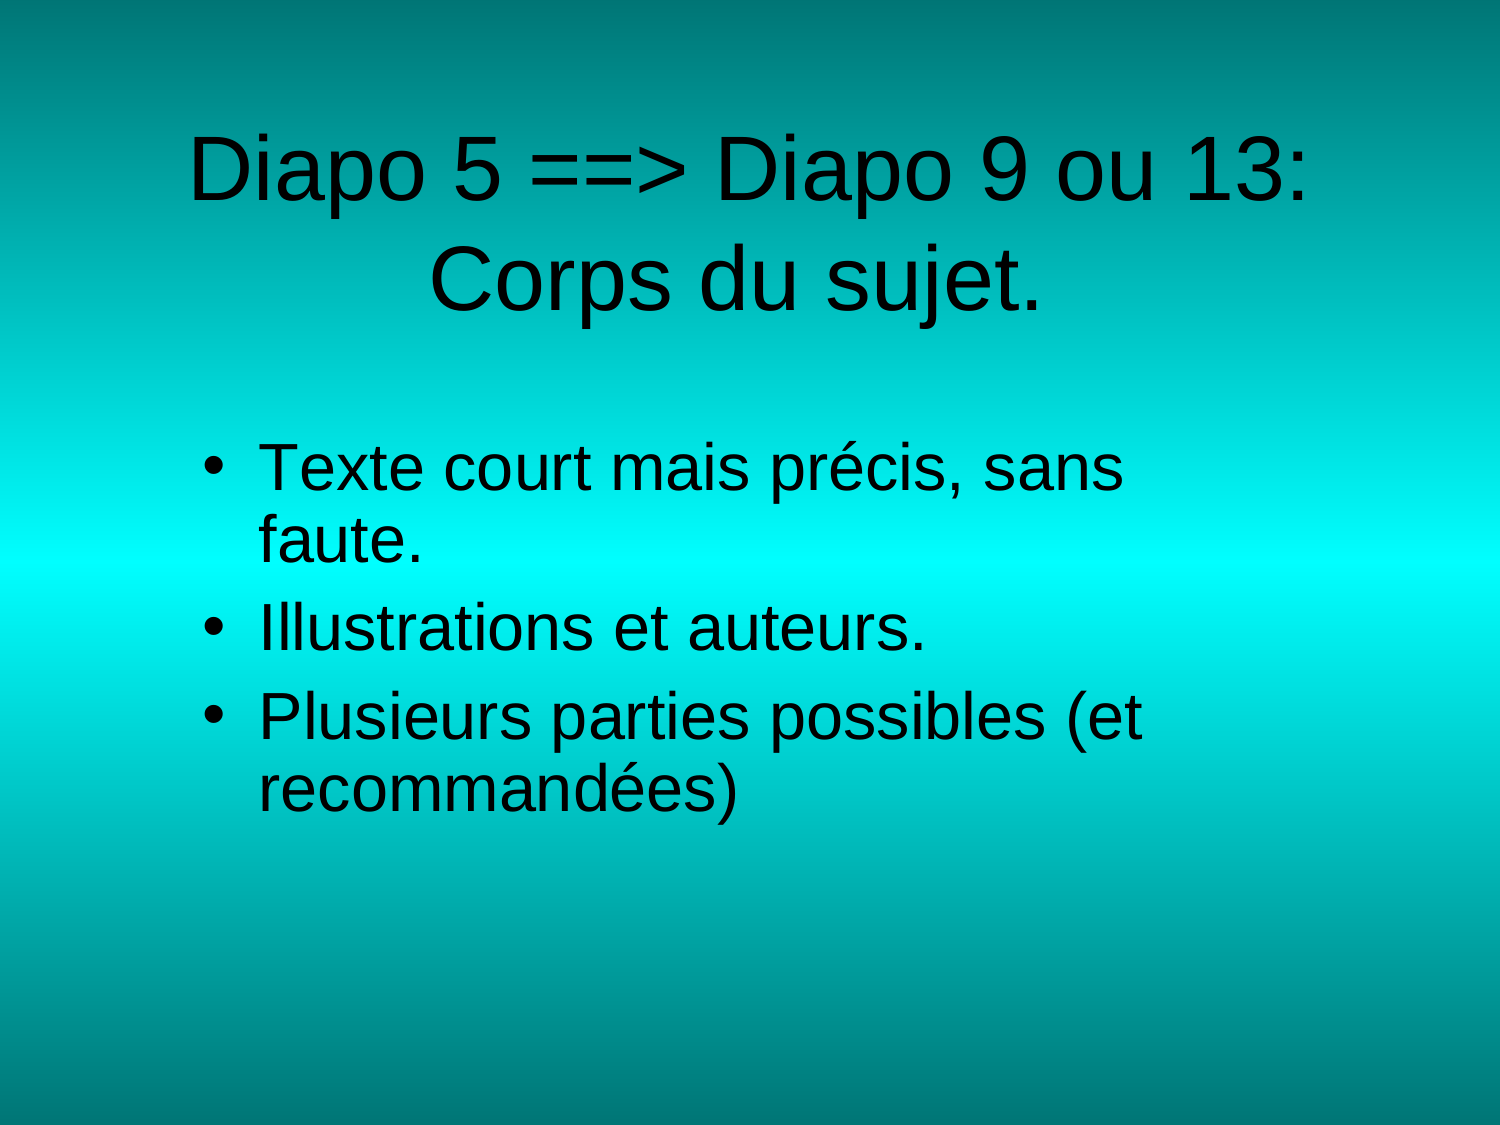

# Diapo 5 ==> Diapo 9 ou 13: Corps du sujet.
Texte court mais précis, sans faute.
Illustrations et auteurs.
Plusieurs parties possibles (et recommandées)